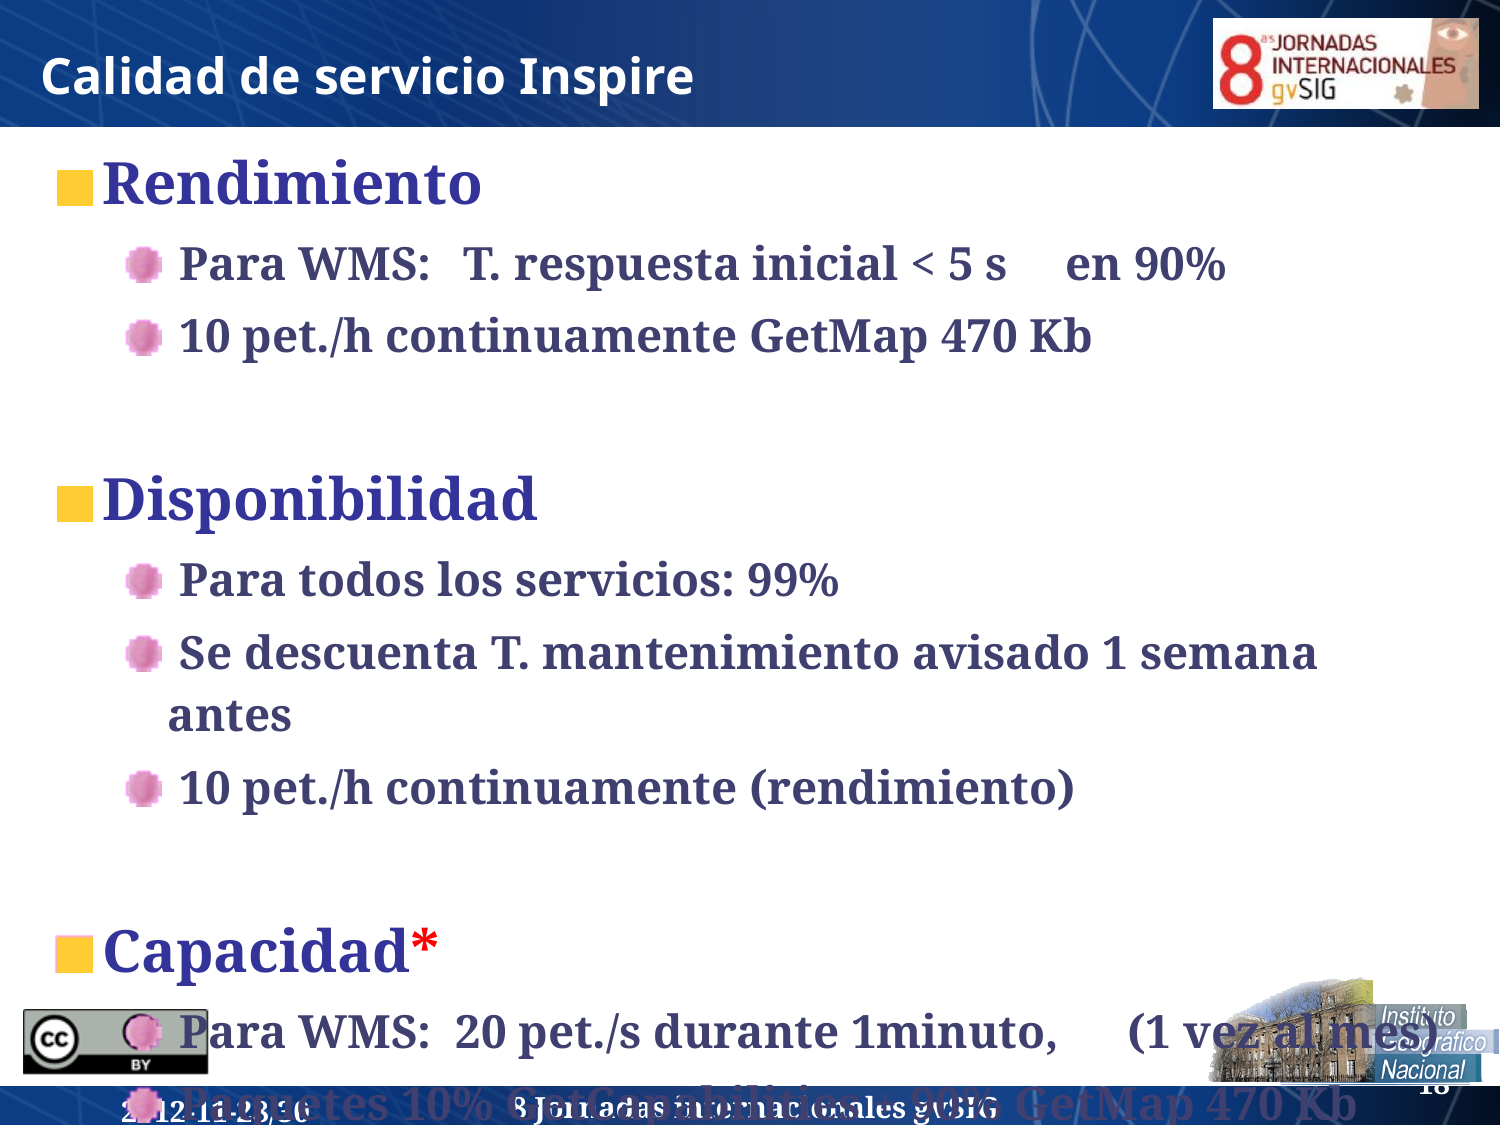

# Calidad de servicio Inspire
Rendimiento
 Para WMS: 	T. respuesta inicial < 5 s	 en 90%
 10 pet./h continuamente GetMap 470 Kb
Disponibilidad
 Para todos los servicios: 99%
 Se descuenta T. mantenimiento avisado 1 semana antes
 10 pet./h continuamente (rendimiento)
Capacidad*
 Para WMS: 20 pet./s durante 1minuto,	(1 vez al mes)
 Paquetes 10% GetCapabilities + 90% GetMap 470 Kb
Tr < 5 s